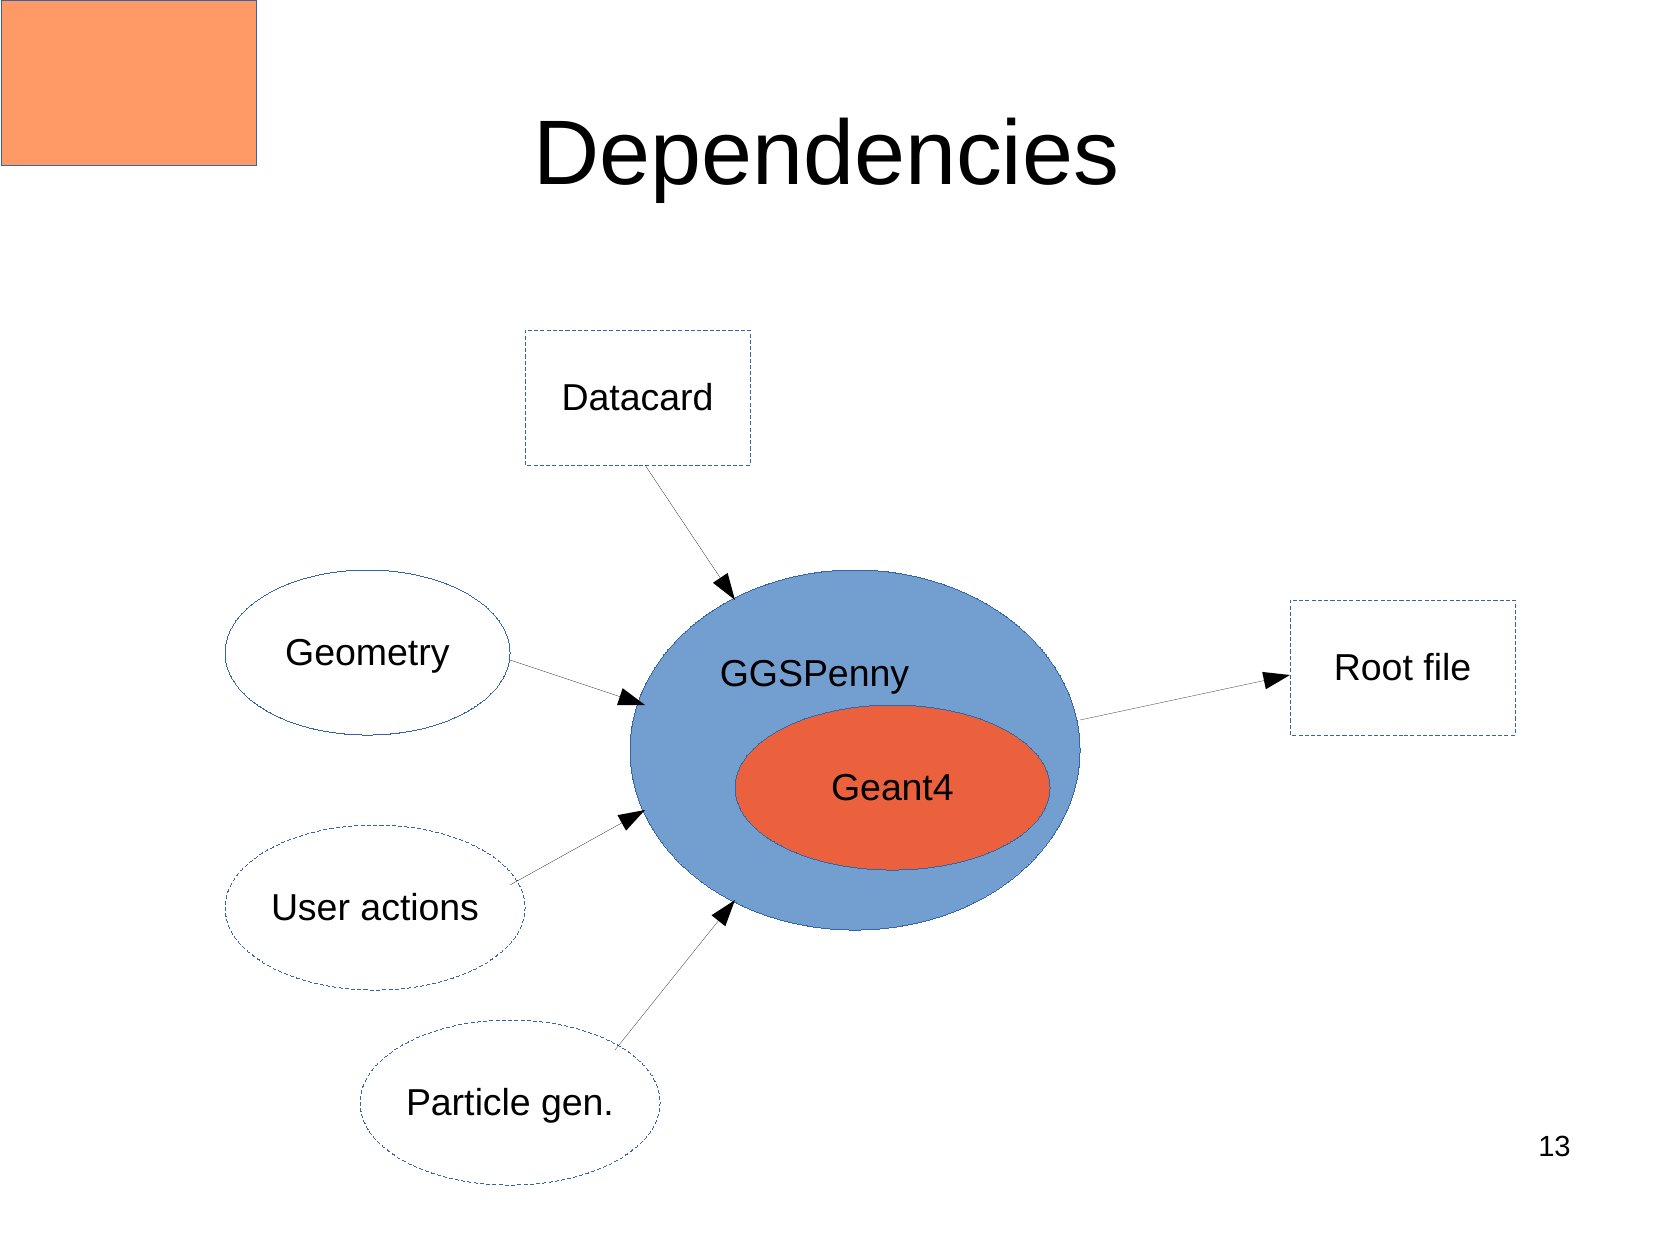

# Dependencies
Datacard
Geometry
GGSPenny
Geant4
Root file
User actions
Particle gen.
13